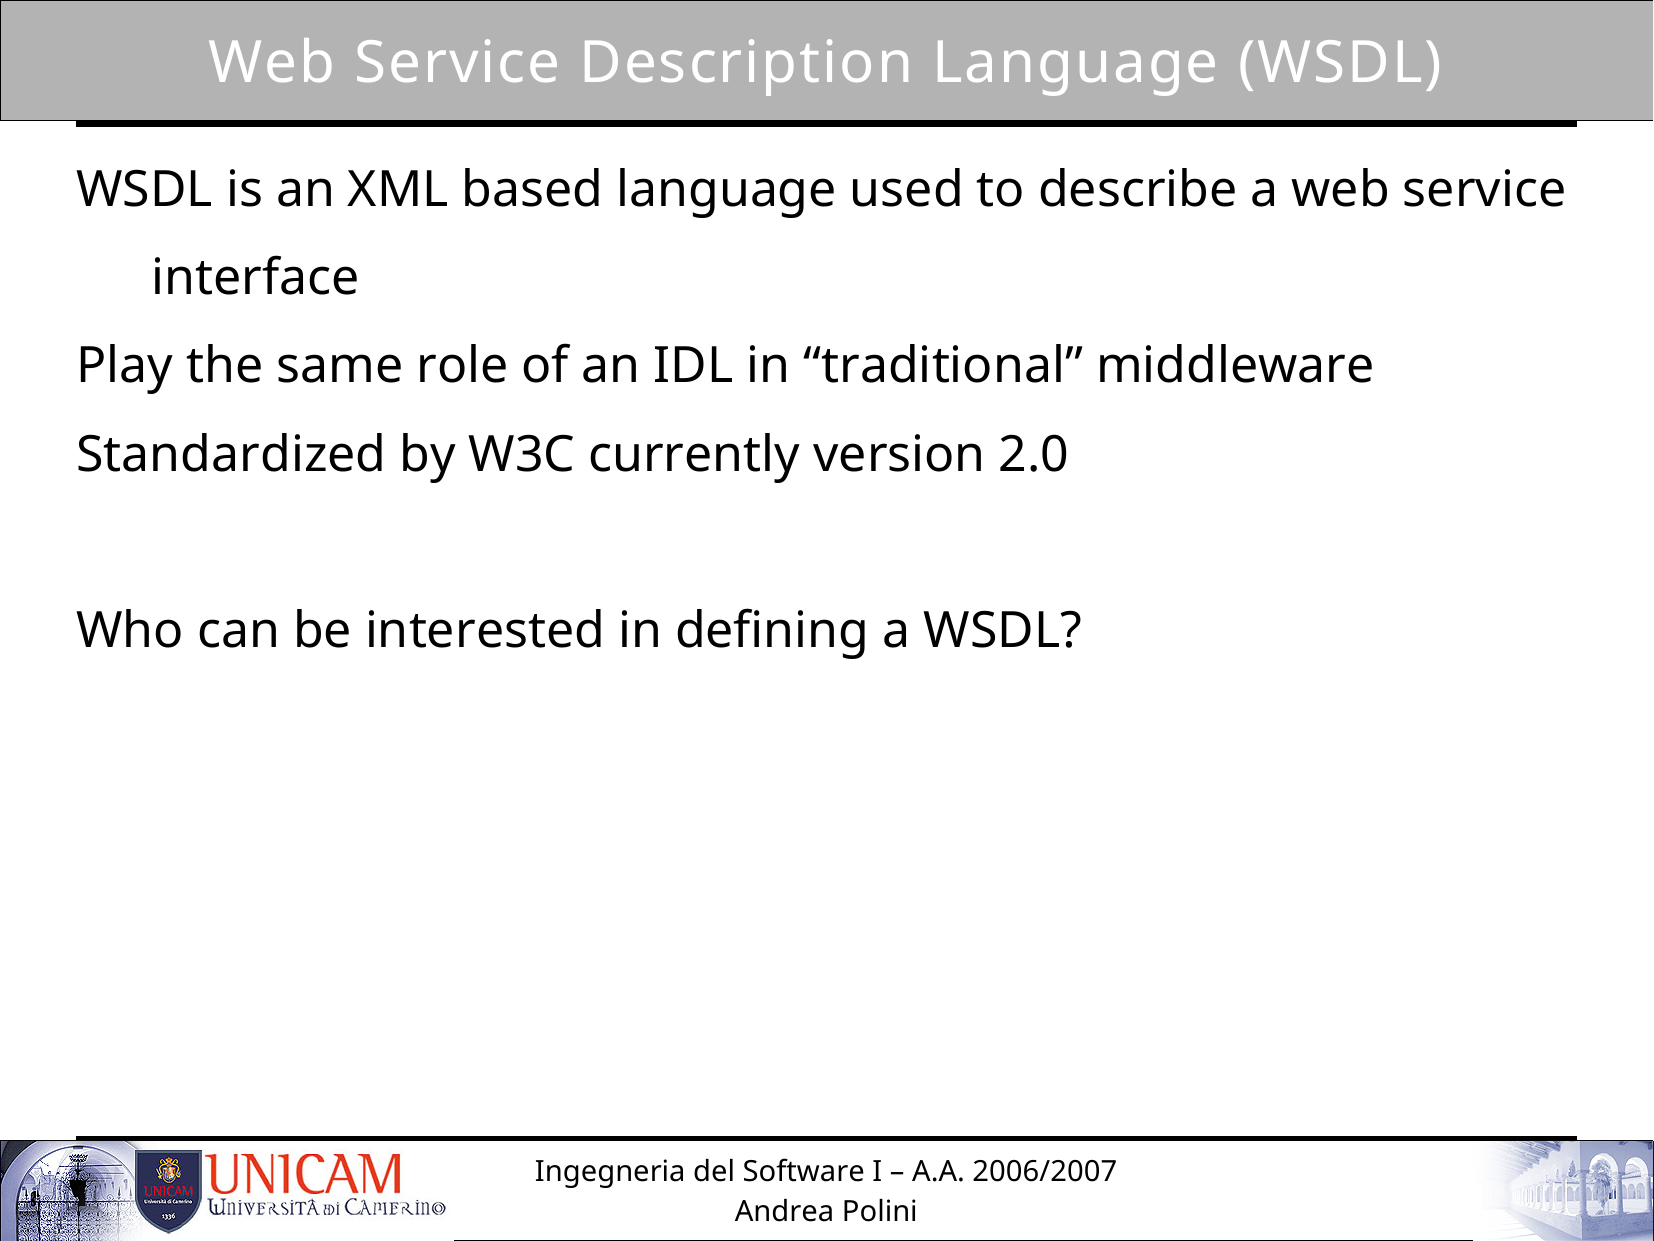

# Web Service Description Language (WSDL)
WSDL is an XML based language used to describe a web service interface
Play the same role of an IDL in “traditional” middleware
Standardized by W3C currently version 2.0
Who can be interested in defining a WSDL?